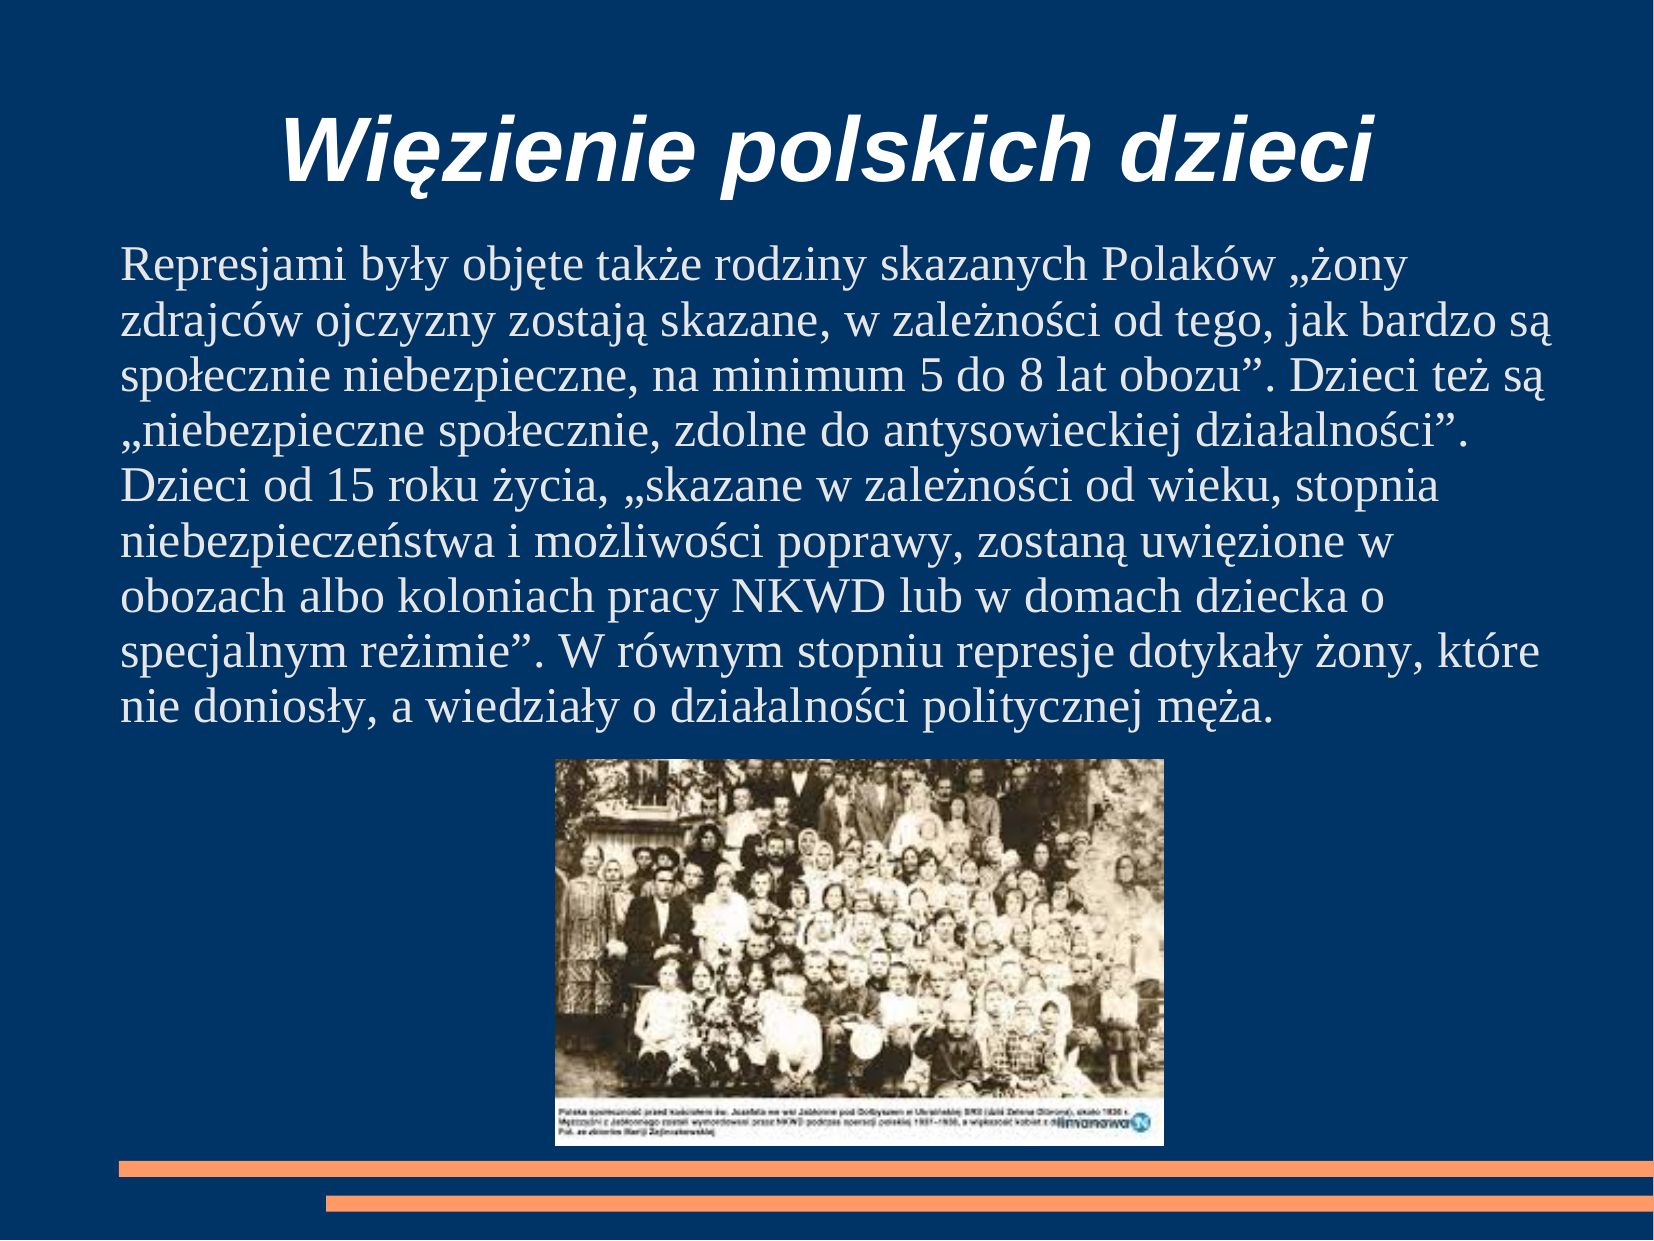

# Więzienie polskich dzieci
Represjami były objęte także rodziny skazanych Polaków „żony zdrajców ojczyzny zostają skazane, w zależności od tego, jak bardzo są społecznie niebezpieczne, na minimum 5 do 8 lat obozu”. Dzieci też są „niebezpieczne społecznie, zdolne do antysowieckiej działalności”. Dzieci od 15 roku życia, „skazane w zależności od wieku, stopnia niebezpieczeństwa i możliwości poprawy, zostaną uwięzione w obozach albo koloniach pracy NKWD lub w domach dziecka o specjalnym reżimie”. W równym stopniu represje dotykały żony, które nie doniosły, a wiedziały o działalności politycznej męża.